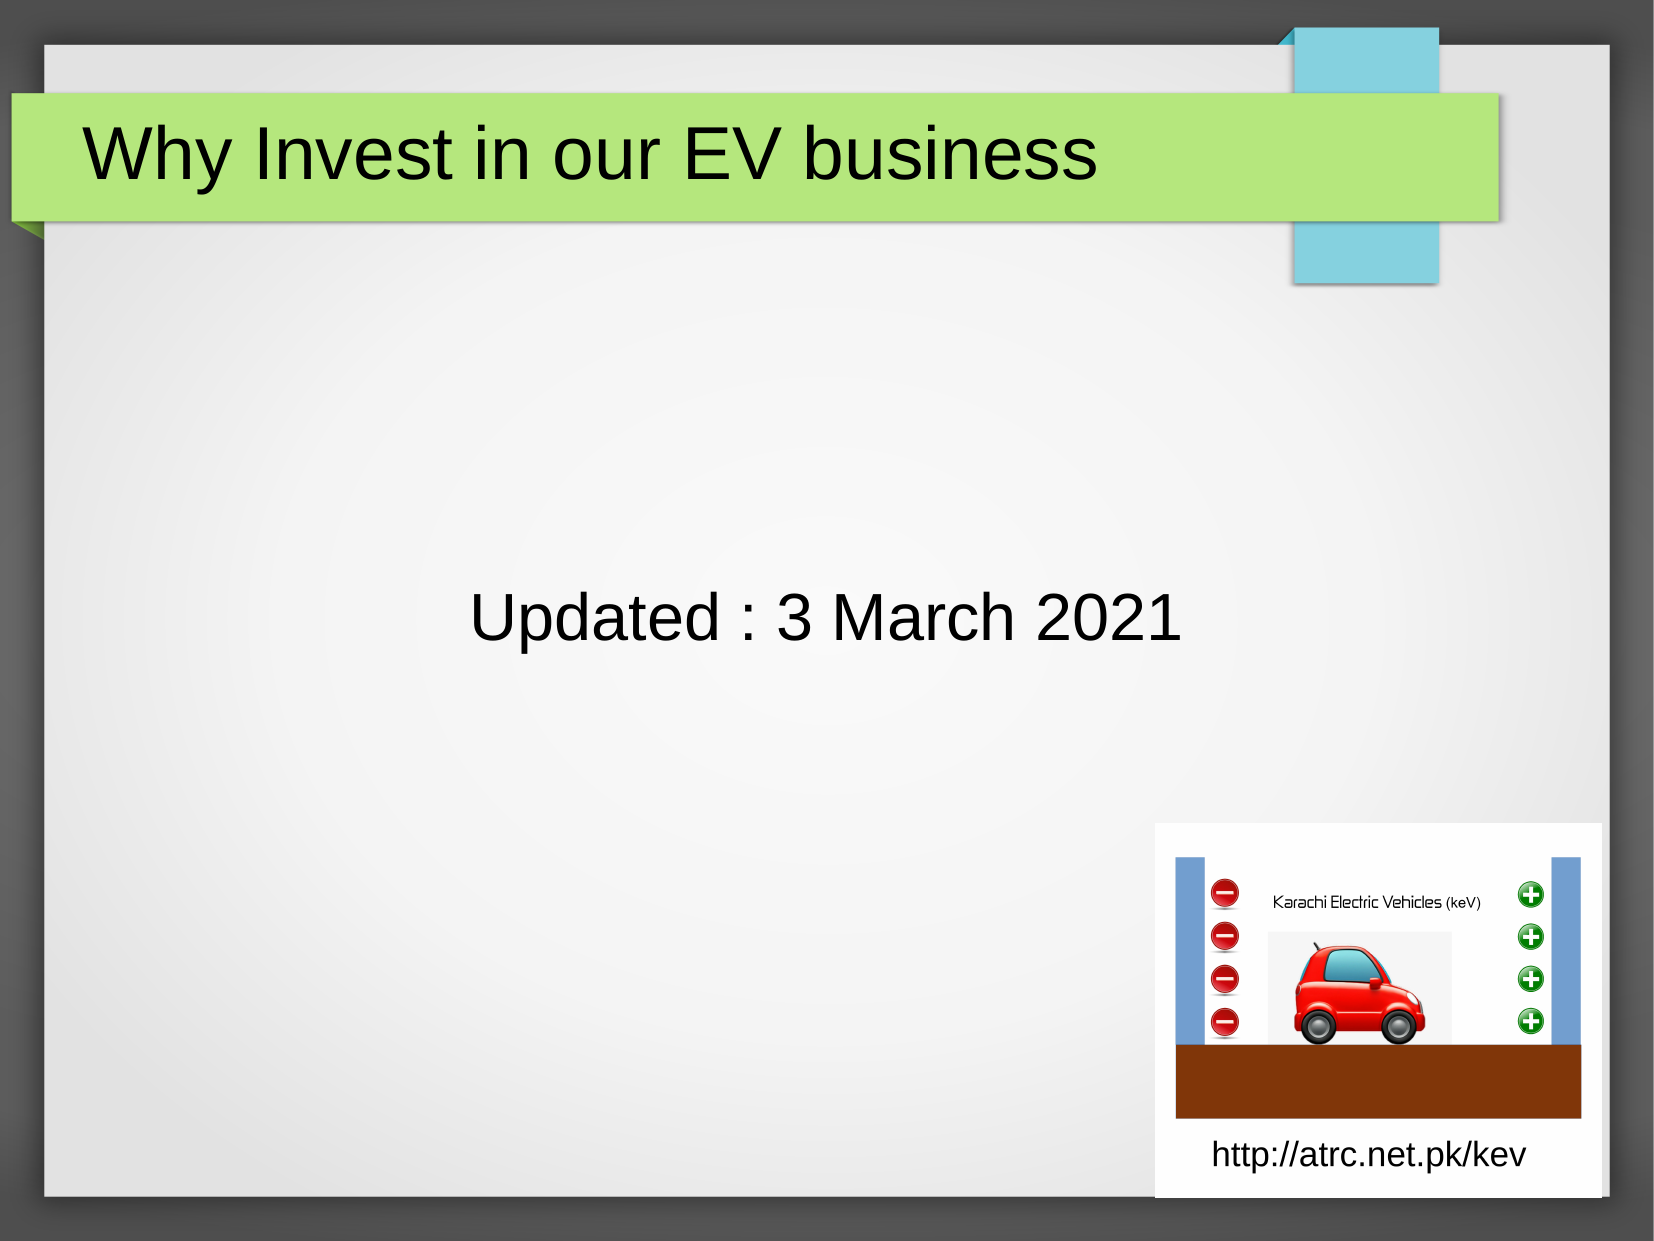

# Why Invest in our EV business
Updated : 3 March 2021